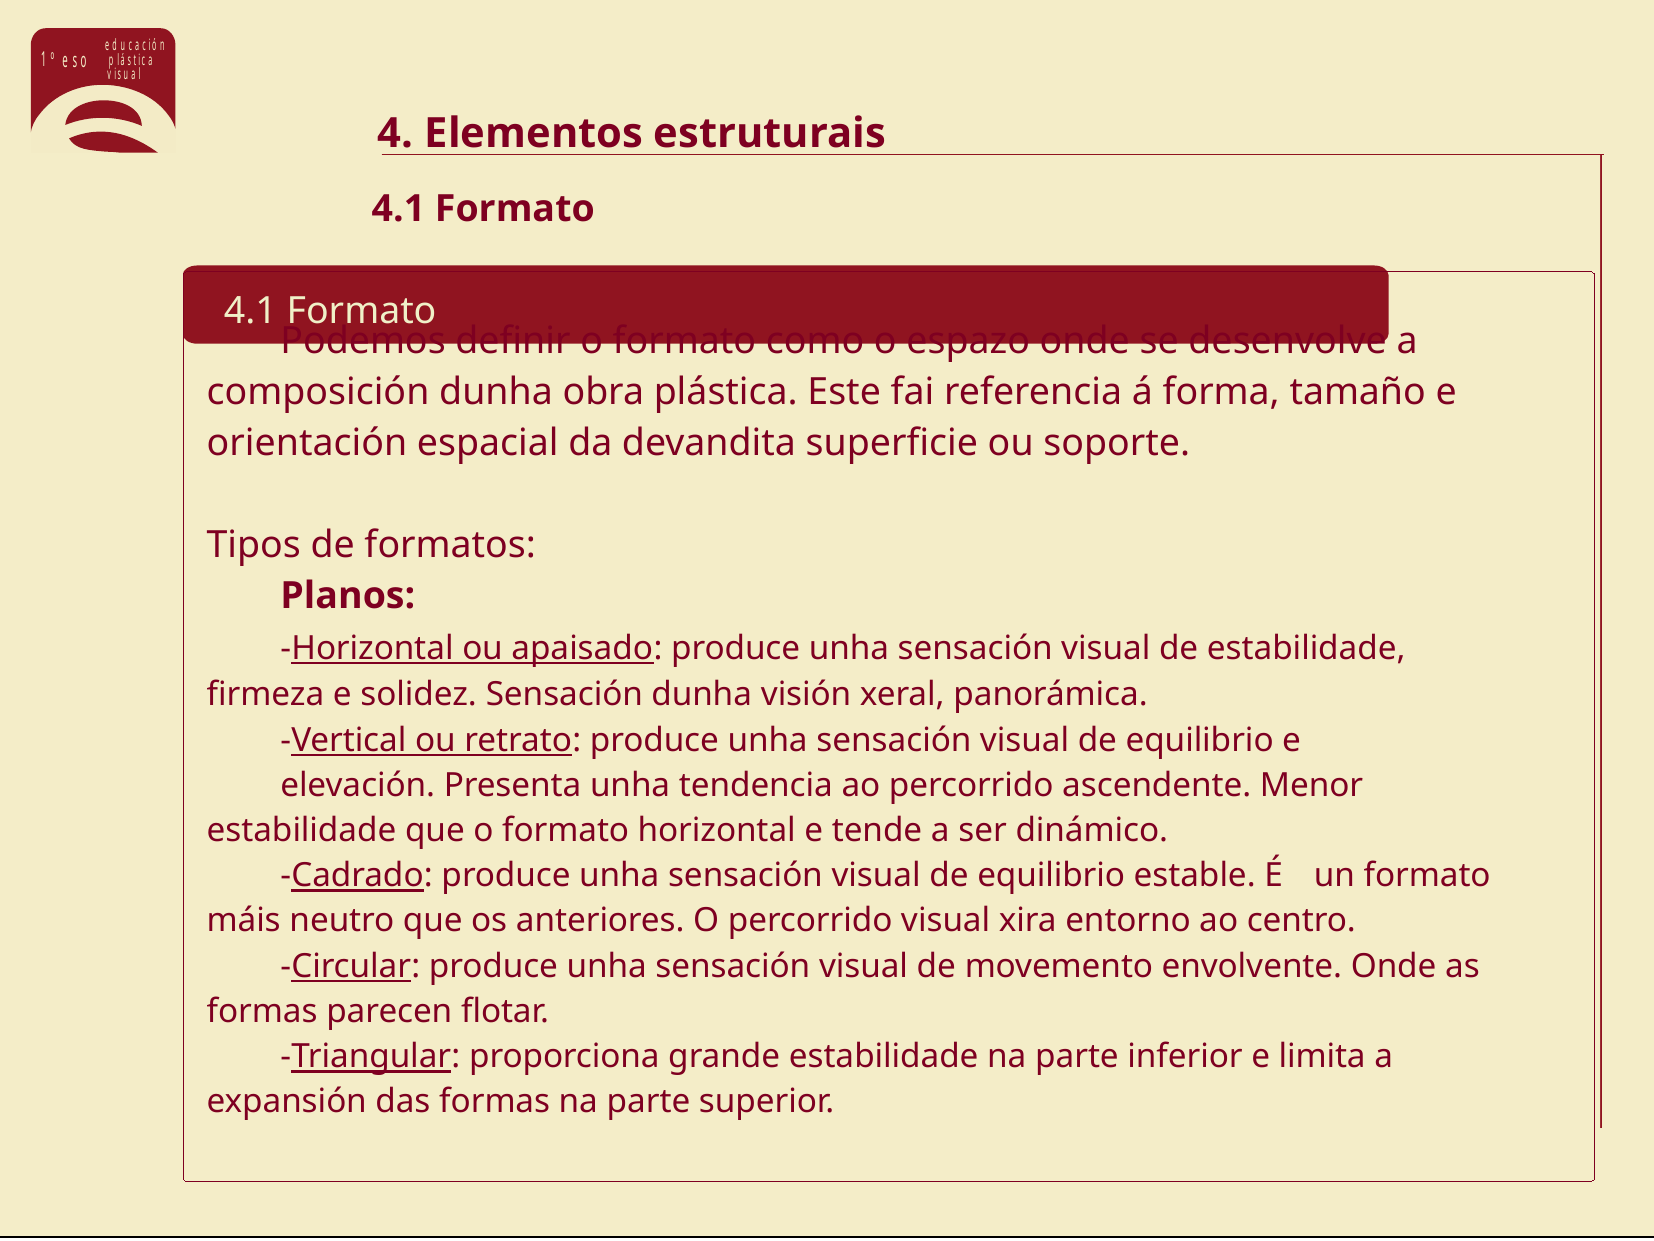

4. Elementos estruturais
	4.1 Formato
	4.1 Formato
#
	Podemos definir o formato como o espazo onde se desenvolve a composición dunha obra plástica. Este fai referencia á forma, tamaño e orientación espacial da devandita superficie ou soporte.
Tipos de formatos:
	Planos:
	-Horizontal ou apaisado: produce unha sensación visual de estabilidade, 		firmeza e solidez. Sensación dunha visión xeral, panorámica.
	-Vertical ou retrato: produce unha sensación visual de equilibrio e
	elevación. Presenta unha tendencia ao percorrido ascendente. Menor 			estabilidade que o formato horizontal e tende a ser dinámico.
	-Cadrado: produce unha sensación visual de equilibrio estable. É	un formato 	máis neutro que os anteriores. O percorrido visual xira entorno ao centro.
	-Circular: produce unha sensación visual de movemento envolvente. Onde as 	formas parecen flotar.
	-Triangular: proporciona grande estabilidade na parte inferior e limita a 		expansión das formas na parte superior.